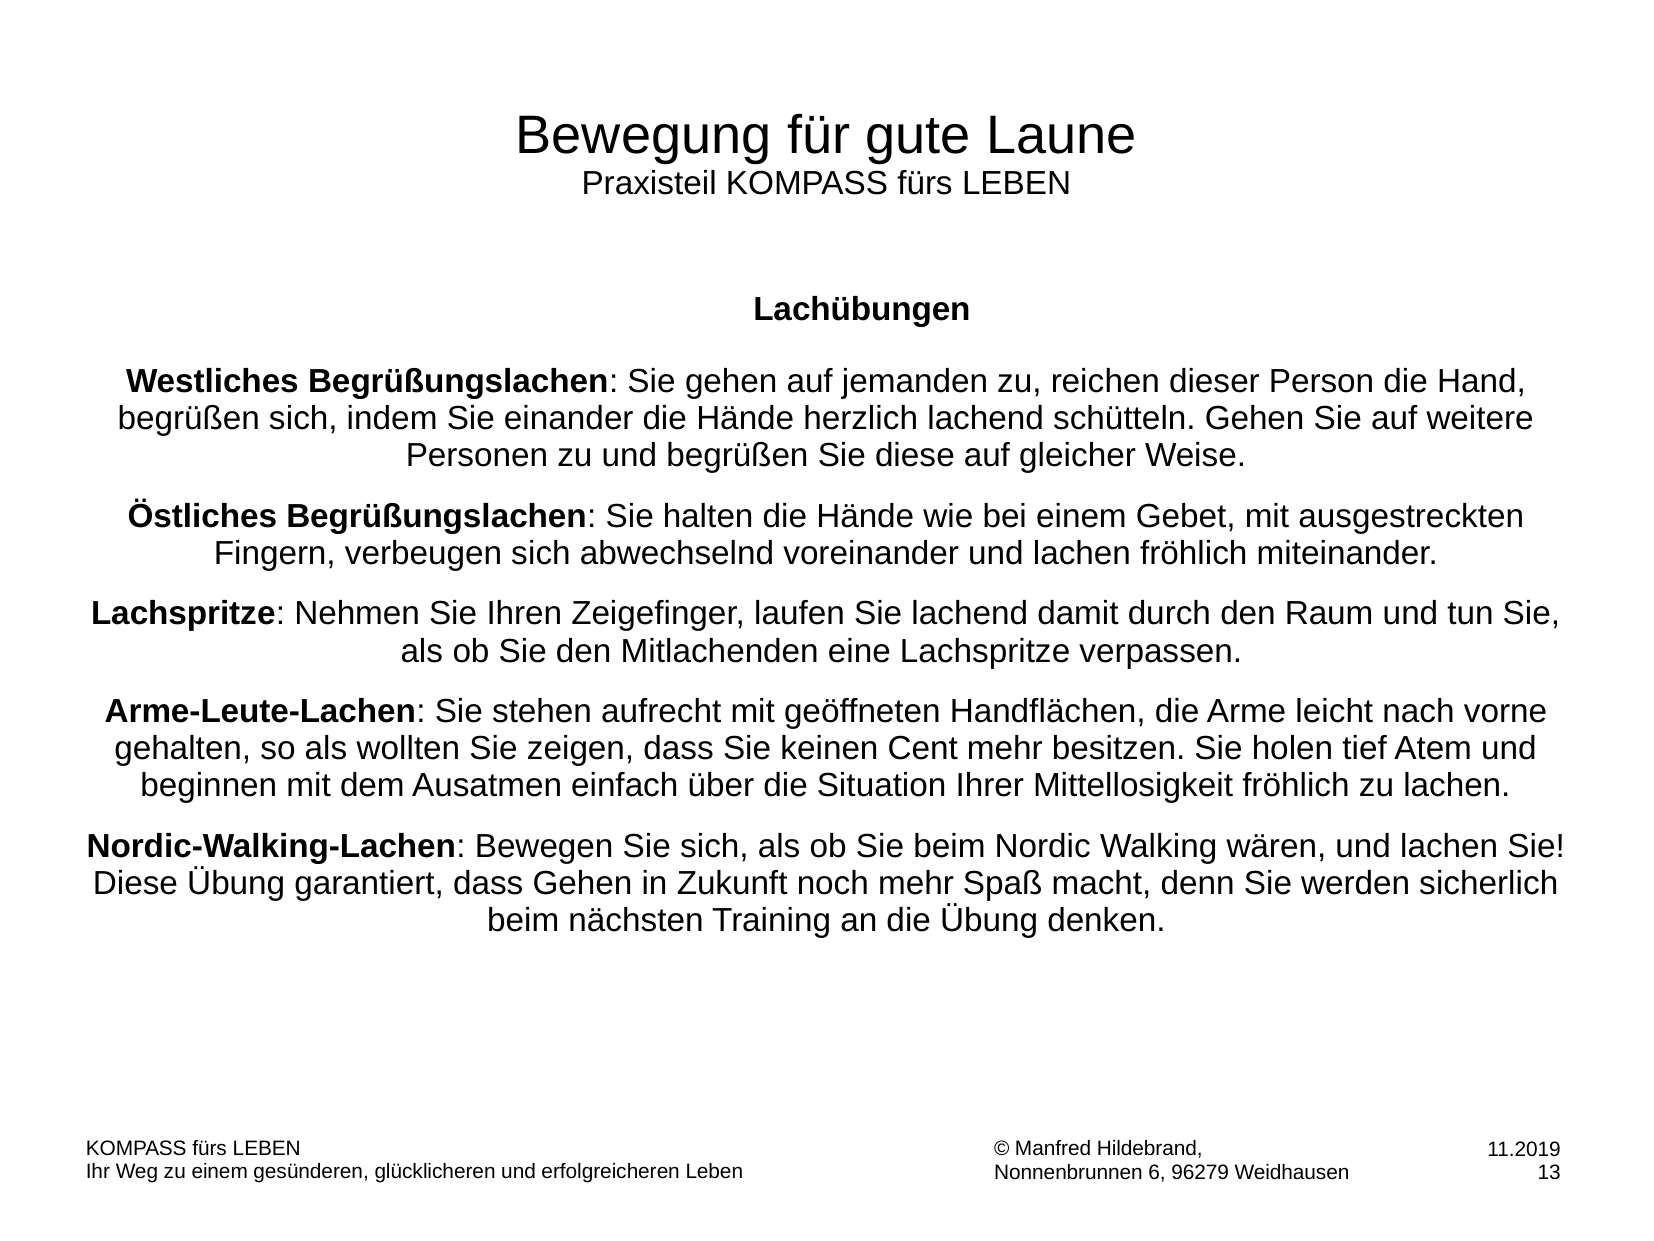

# Bewegung für gute Laune Praxisteil KOMPASS fürs LEBEN
Lachübungen
Westliches Begrüßungslachen: Sie gehen auf jemanden zu, reichen dieser Person die Hand, begrüßen sich, indem Sie einander die Hände herzlich lachend schütteln. Gehen Sie auf weitere Personen zu und begrüßen Sie diese auf gleicher Weise.
Östliches Begrüßungslachen: Sie halten die Hände wie bei einem Gebet, mit ausgestreckten Fingern, verbeugen sich abwechselnd voreinander und lachen fröhlich miteinander.
Lachspritze: Nehmen Sie Ihren Zeigefinger, laufen Sie lachend damit durch den Raum und tun Sie, als ob Sie den Mitlachenden eine Lachspritze verpassen.
Arme-Leute-Lachen: Sie stehen aufrecht mit geöffneten Handflächen, die Arme leicht nach vorne gehalten, so als wollten Sie zeigen, dass Sie keinen Cent mehr besitzen. Sie holen tief Atem und beginnen mit dem Ausatmen einfach über die Situation Ihrer Mittellosigkeit fröhlich zu lachen.
Nordic-Walking-Lachen: Bewegen Sie sich, als ob Sie beim Nordic Walking wären, und lachen Sie! Diese Übung garantiert, dass Gehen in Zukunft noch mehr Spaß macht, denn Sie werden sicherlich beim nächsten Training an die Übung denken.
KOMPASS fürs LEBEN
Ihr Weg zu einem gesünderen, glücklicheren und erfolgreicheren Leben
© Manfred Hildebrand,
Nonnenbrunnen 6, 96279 Weidhausen
11.2019
13